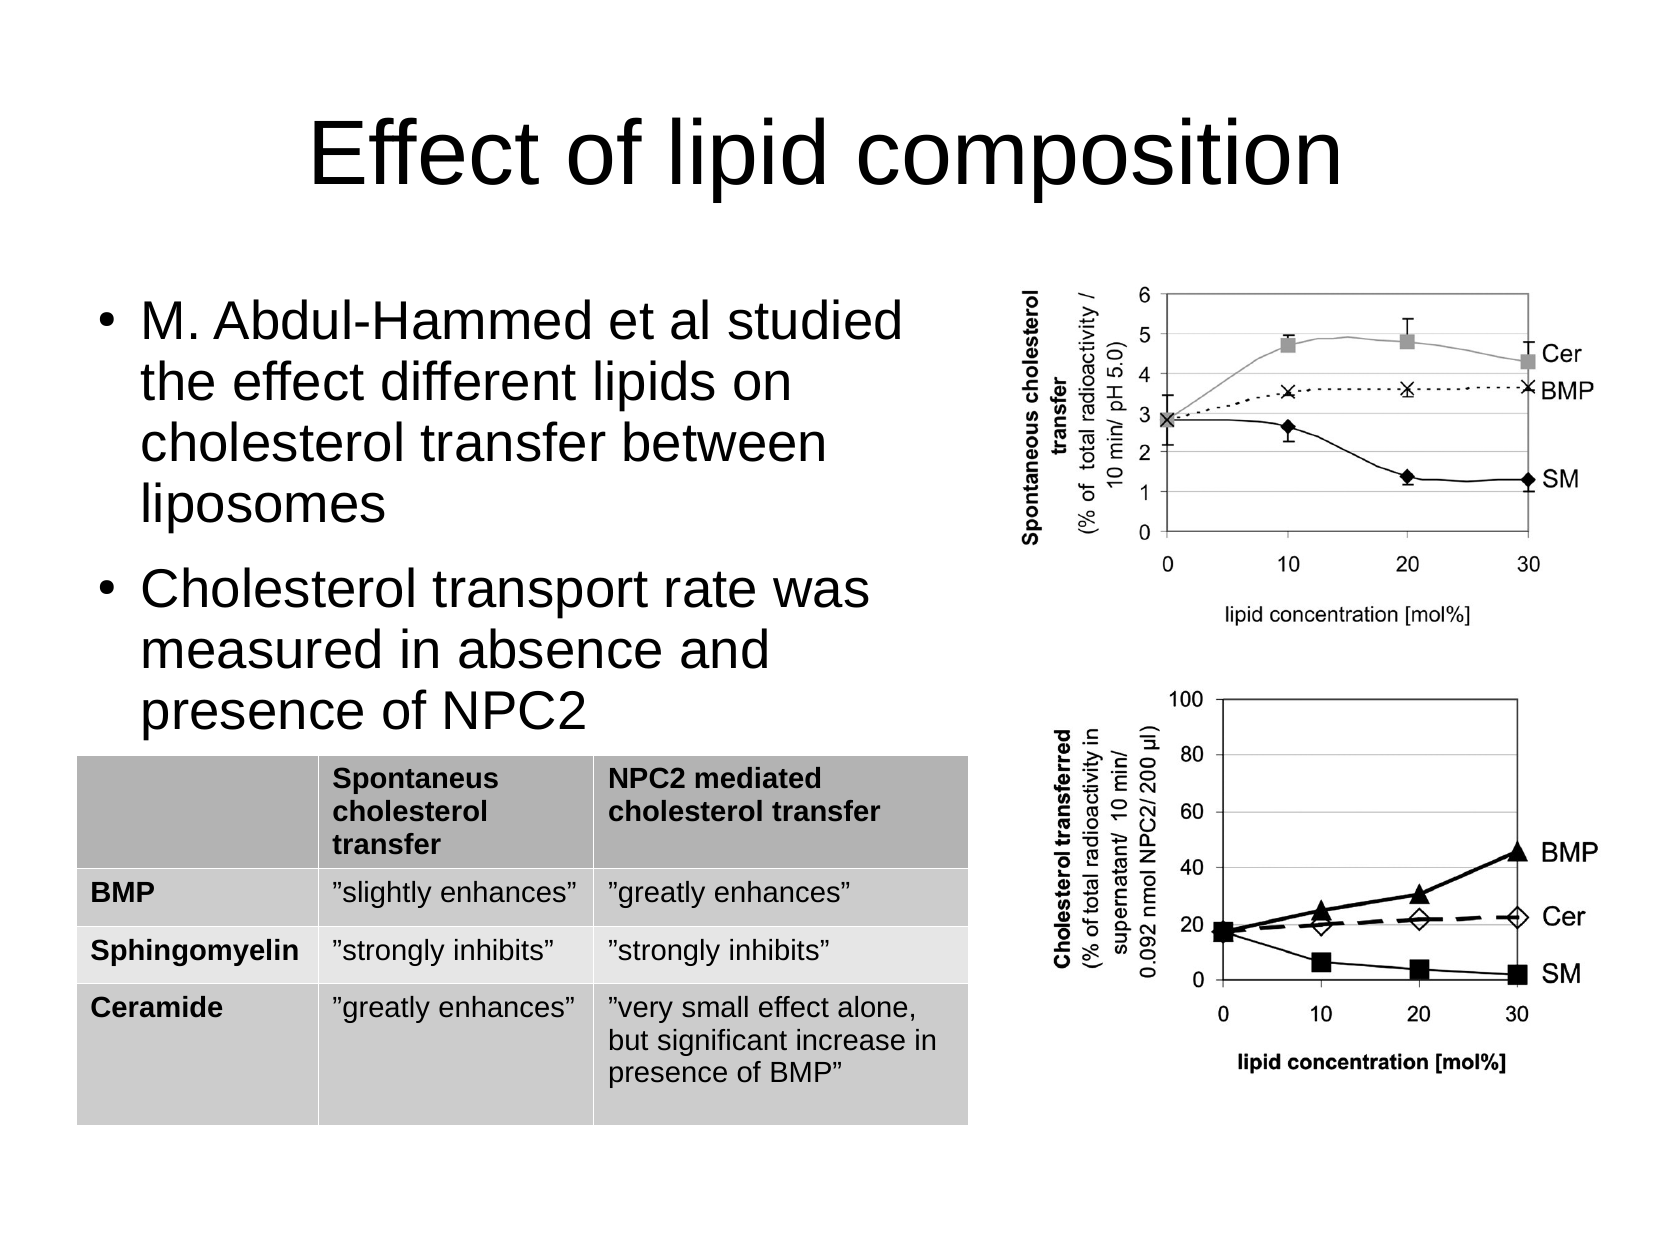

# Effect of lipid composition
M. Abdul-Hammed et al studied the effect different lipids on cholesterol transfer between liposomes
Cholesterol transport rate was measured in absence and presence of NPC2
| | Spontaneus cholesterol transfer | NPC2 mediated cholesterol transfer |
| --- | --- | --- |
| BMP | ”slightly enhances” | ”greatly enhances” |
| Sphingomyelin | ”strongly inhibits” | ”strongly inhibits” |
| Ceramide | ”greatly enhances” | ”very small effect alone, but significant increase in presence of BMP” |